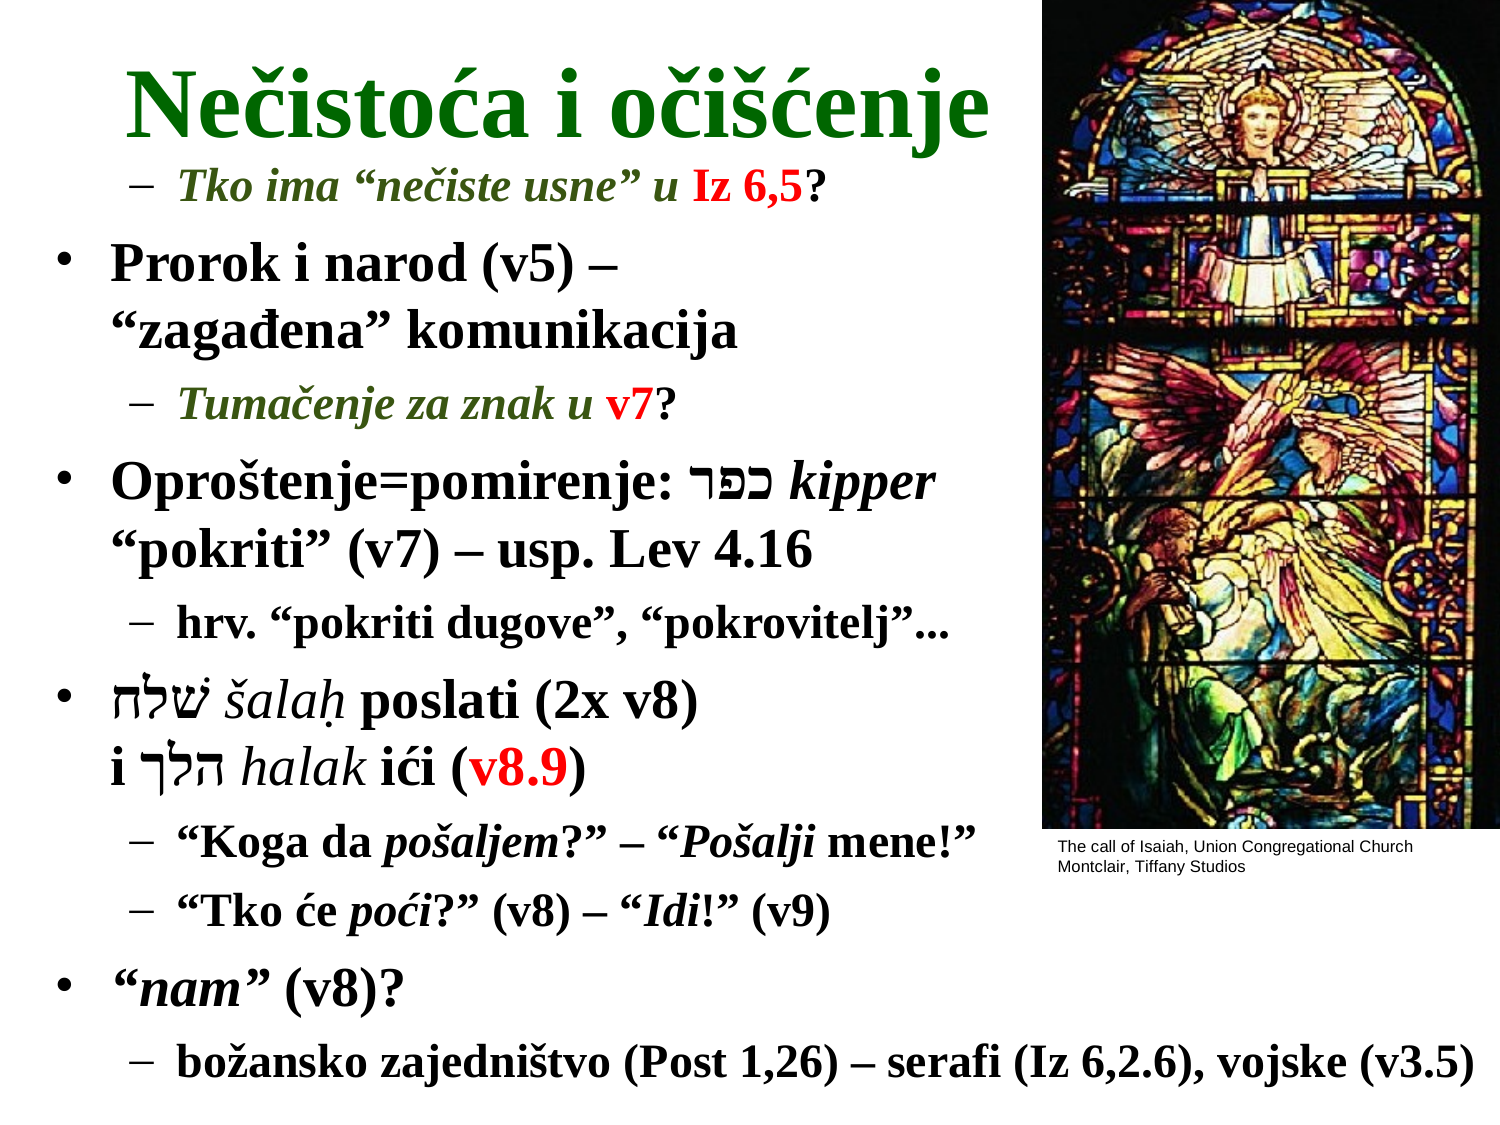

# Nečistoća i očišćenje
Tko ima “nečiste usne” u Iz 6,5?
Prorok i narod (v5) –
“zagađena” komunikacija
Tumačenje za znak u v7?
Oproštenje=pomirenje: כפר kipper
“pokriti” (v7) – usp. Lev 4.16
hrv. “pokriti dugove”, “pokrovitelj”...
שׁלח šalaḥ poslati (2x v8)
i הלך halak ići (v8.9)
“Koga da pošaljem?” – “Pošalji mene!”
“Tko će poći?” (v8) – “Idi!” (v9)
“nam” (v8)?
božansko zajedništvo (Post 1,26) – serafi (Iz 6,2.6), vojske (v3.5)
The call of Isaiah, Union Congregational Church Montclair, Tiffany Studios